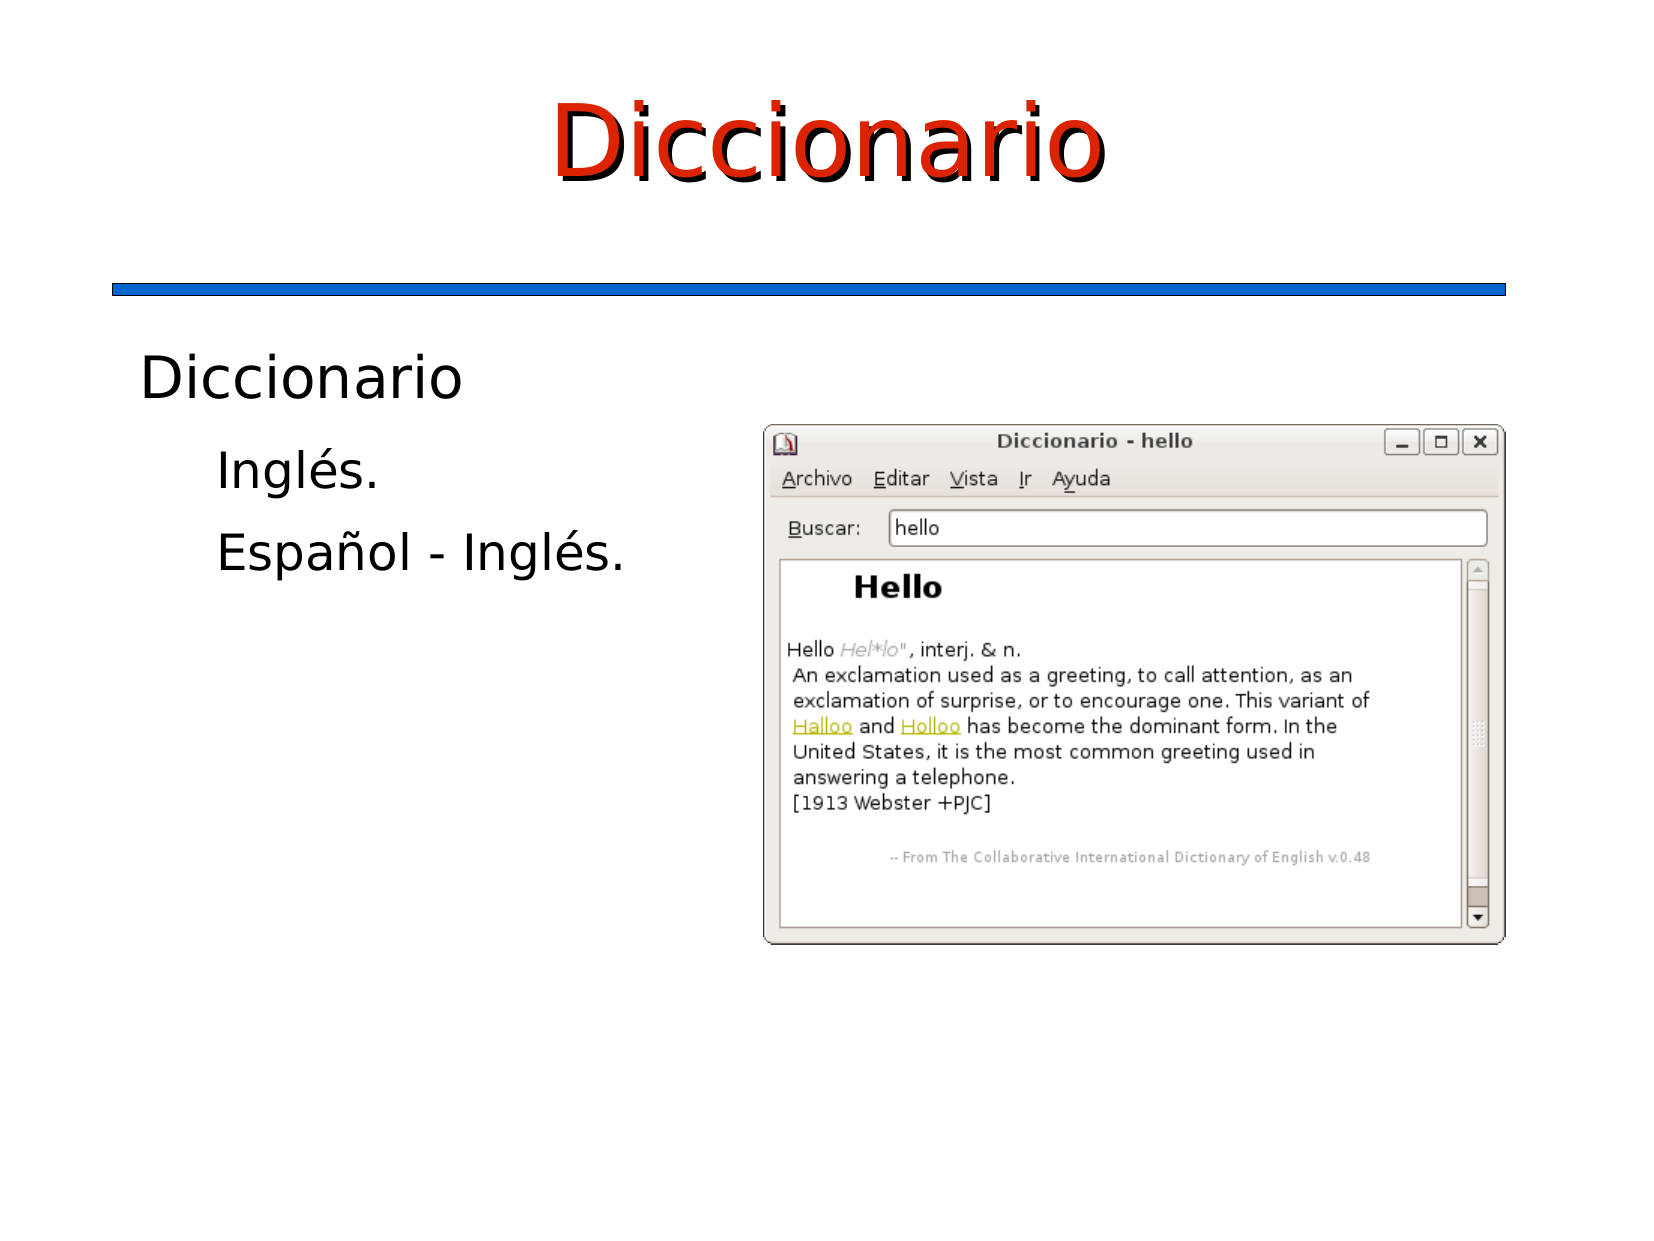

# Diccionario
Diccionario
Inglés.
Español - Inglés.